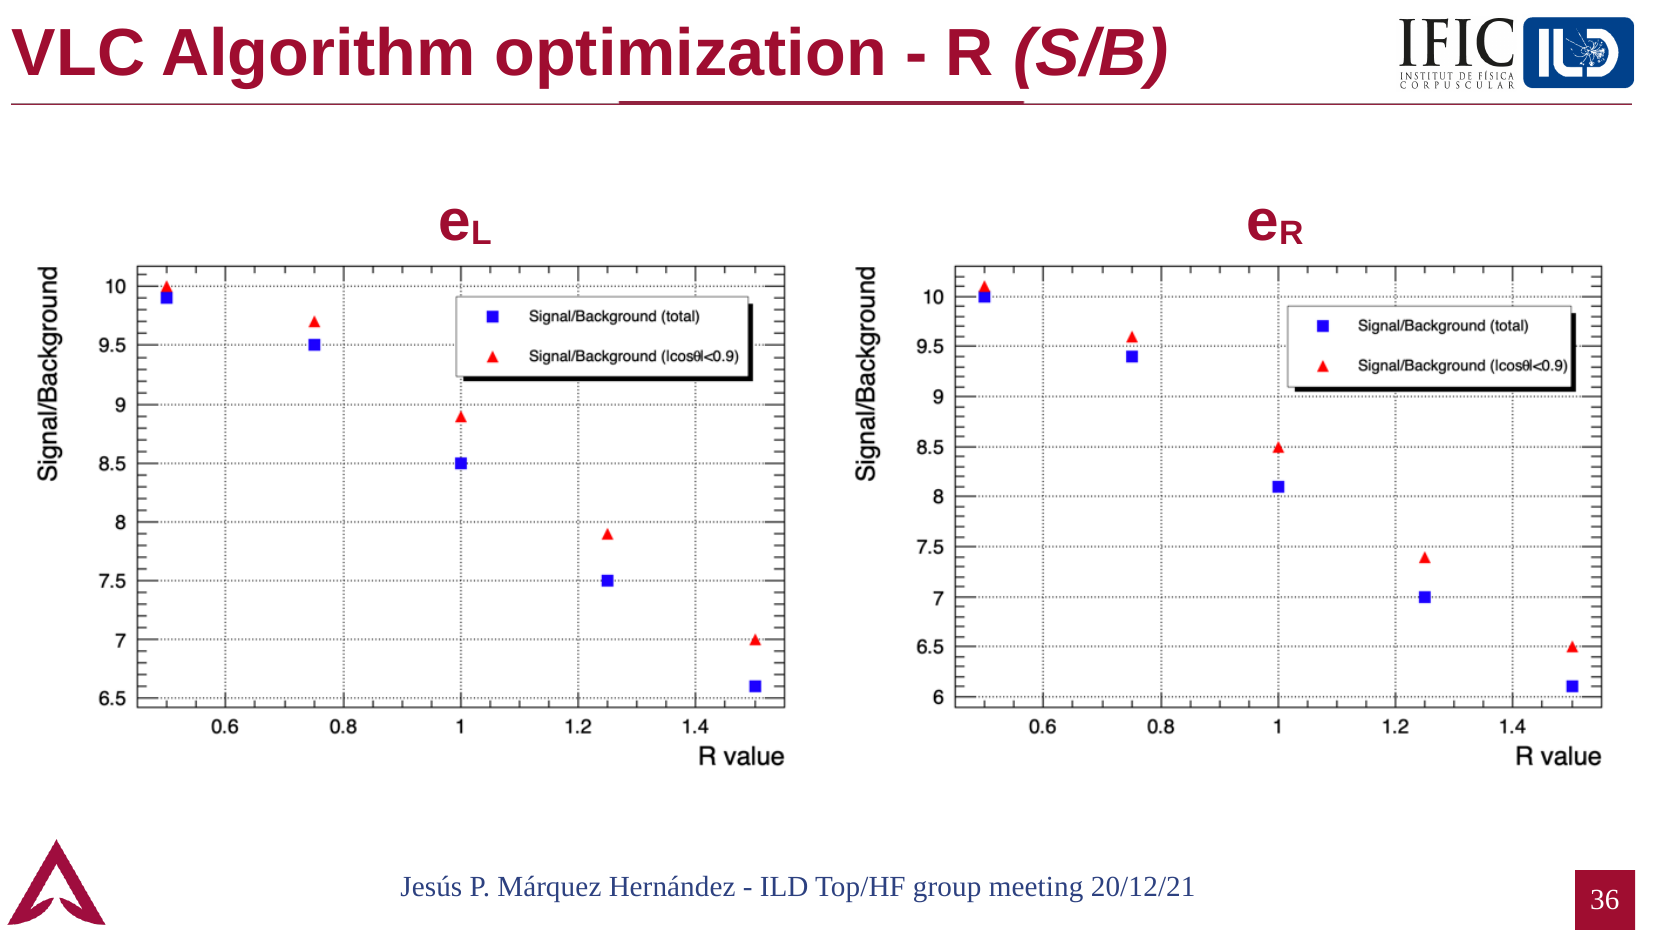

# VLC Algorithm optimization - R (S/B)
eL
eR
36